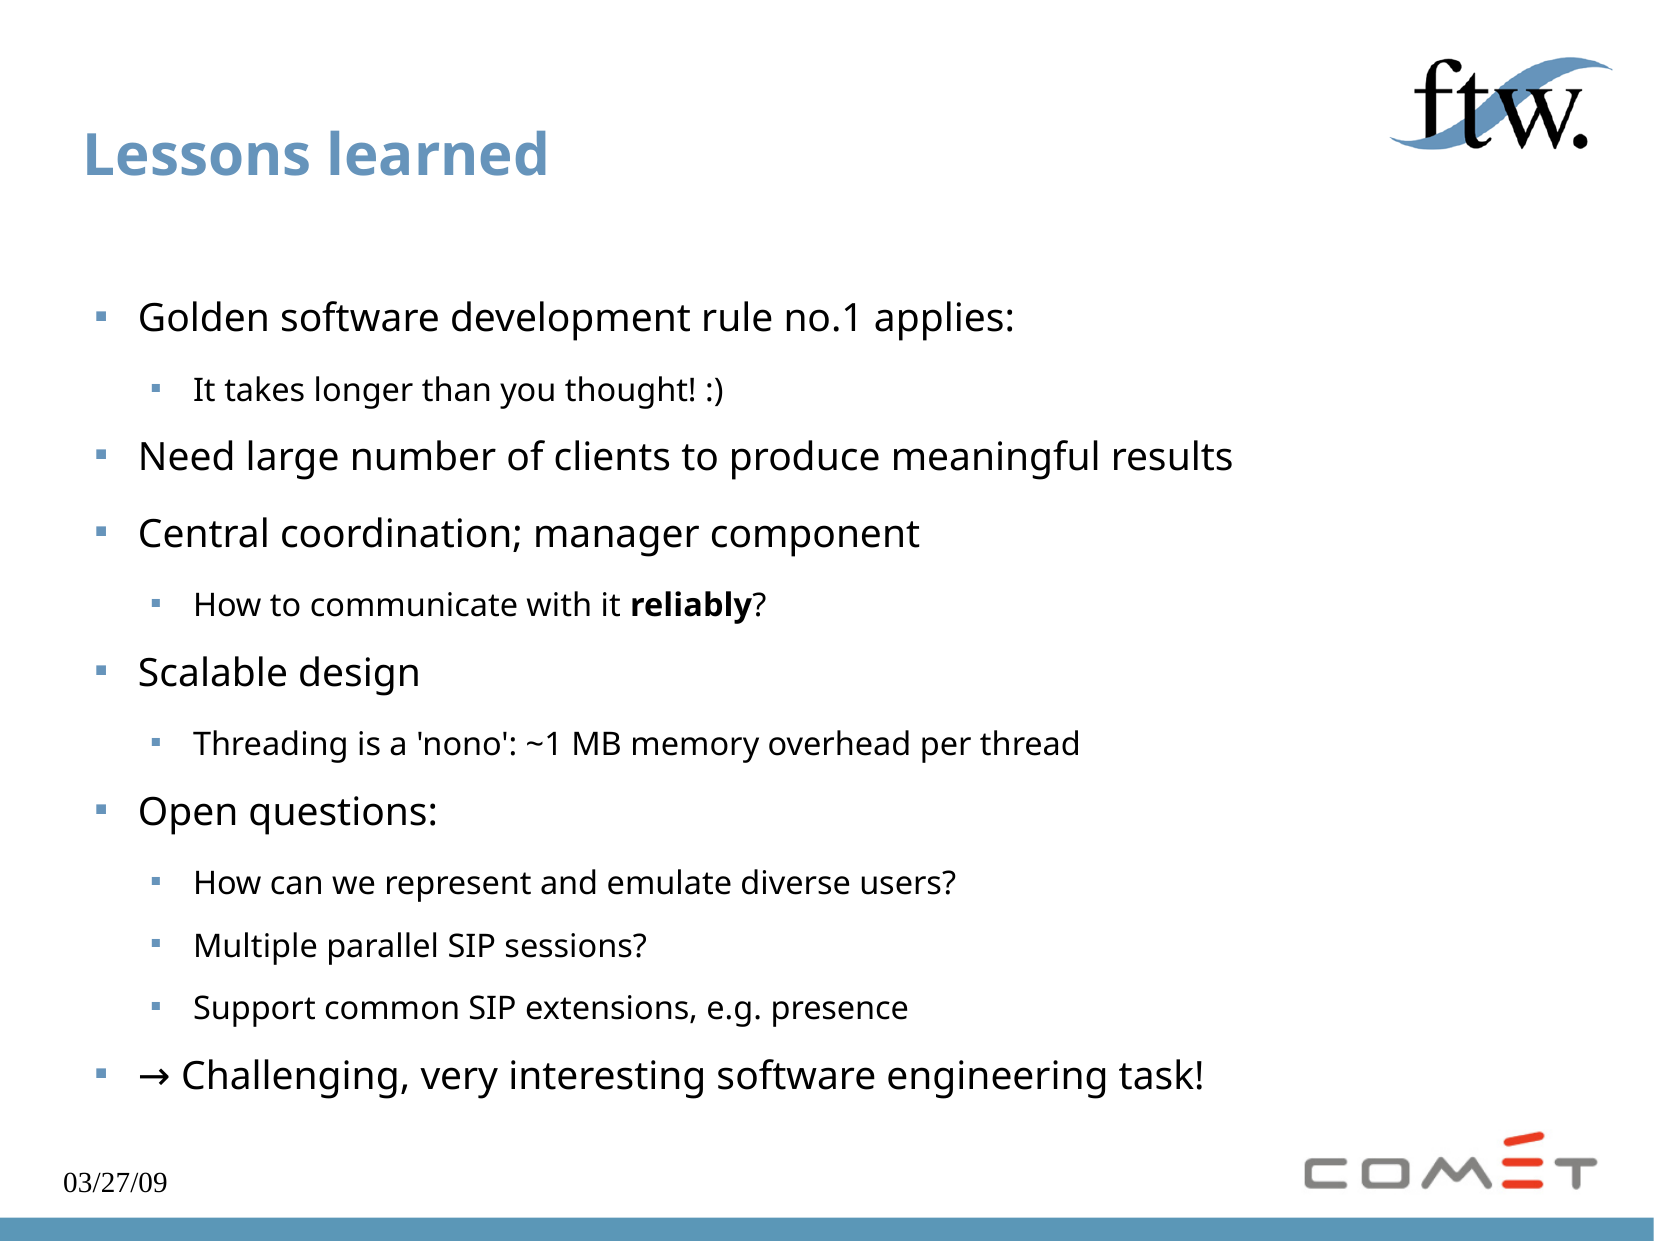

# Lessons learned
Golden software development rule no.1 applies:
It takes longer than you thought! :)
Need large number of clients to produce meaningful results
Central coordination; manager component
How to communicate with it reliably?
Scalable design
Threading is a 'nono': ~1 MB memory overhead per thread
Open questions:
How can we represent and emulate diverse users?
Multiple parallel SIP sessions?
Support common SIP extensions, e.g. presence
→ Challenging, very interesting software engineering task!